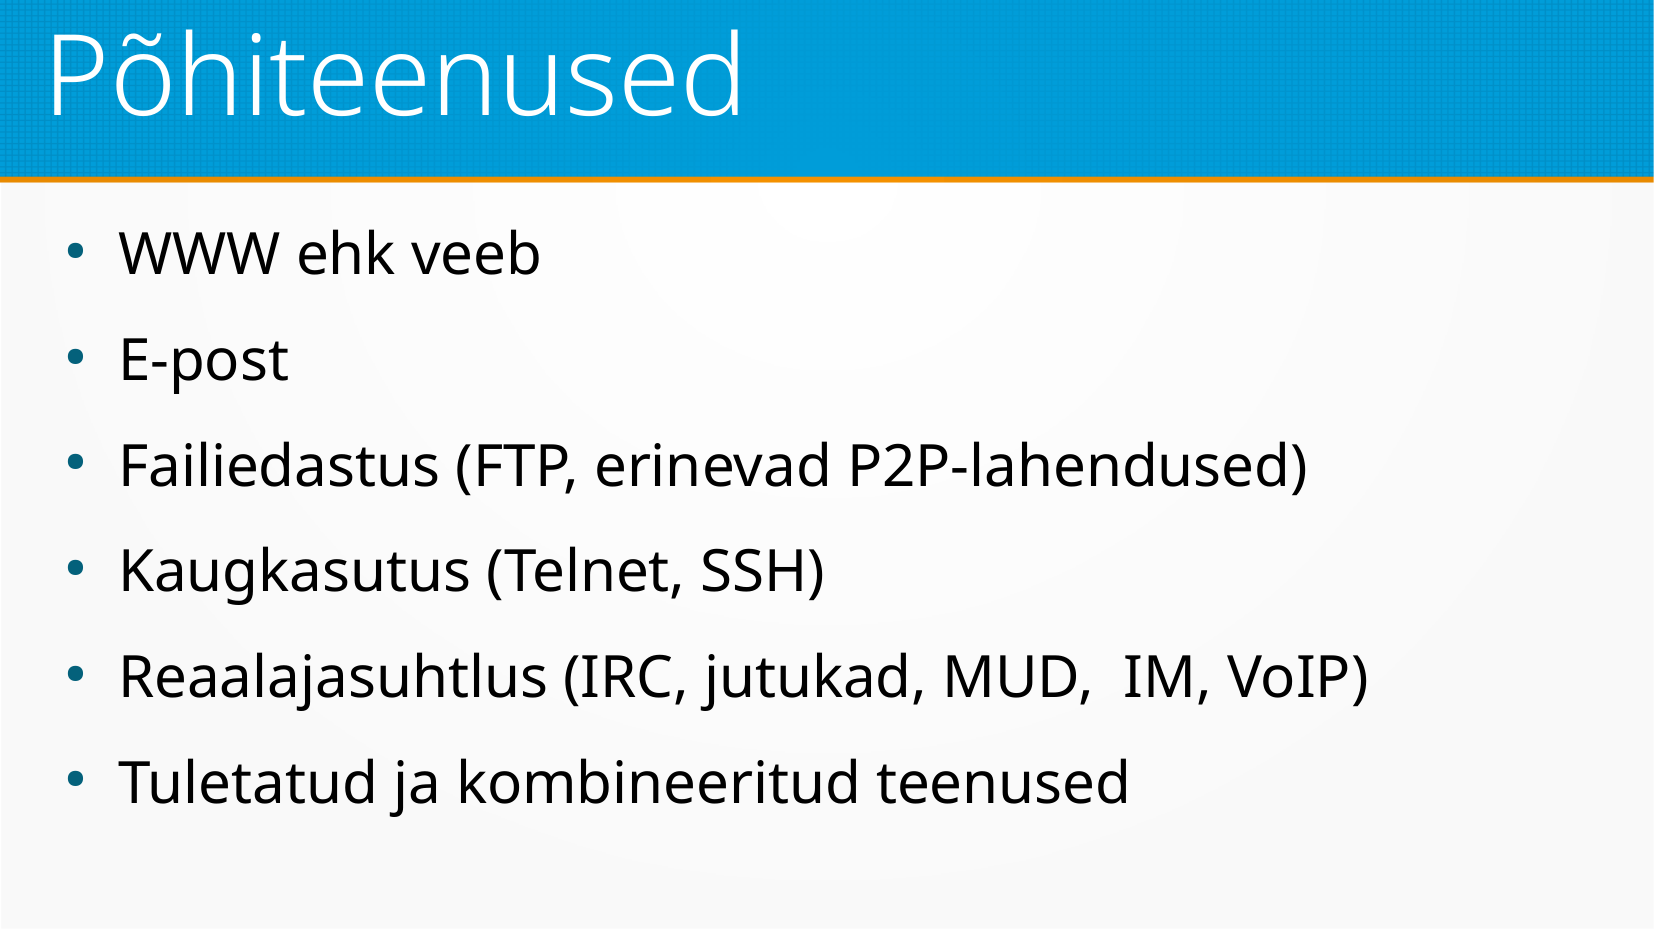

# Põhiteenused
WWW ehk veeb
E-post
Failiedastus (FTP, erinevad P2P-lahendused)
Kaugkasutus (Telnet, SSH)
Reaalajasuhtlus (IRC, jutukad, MUD, IM, VoIP)
Tuletatud ja kombineeritud teenused